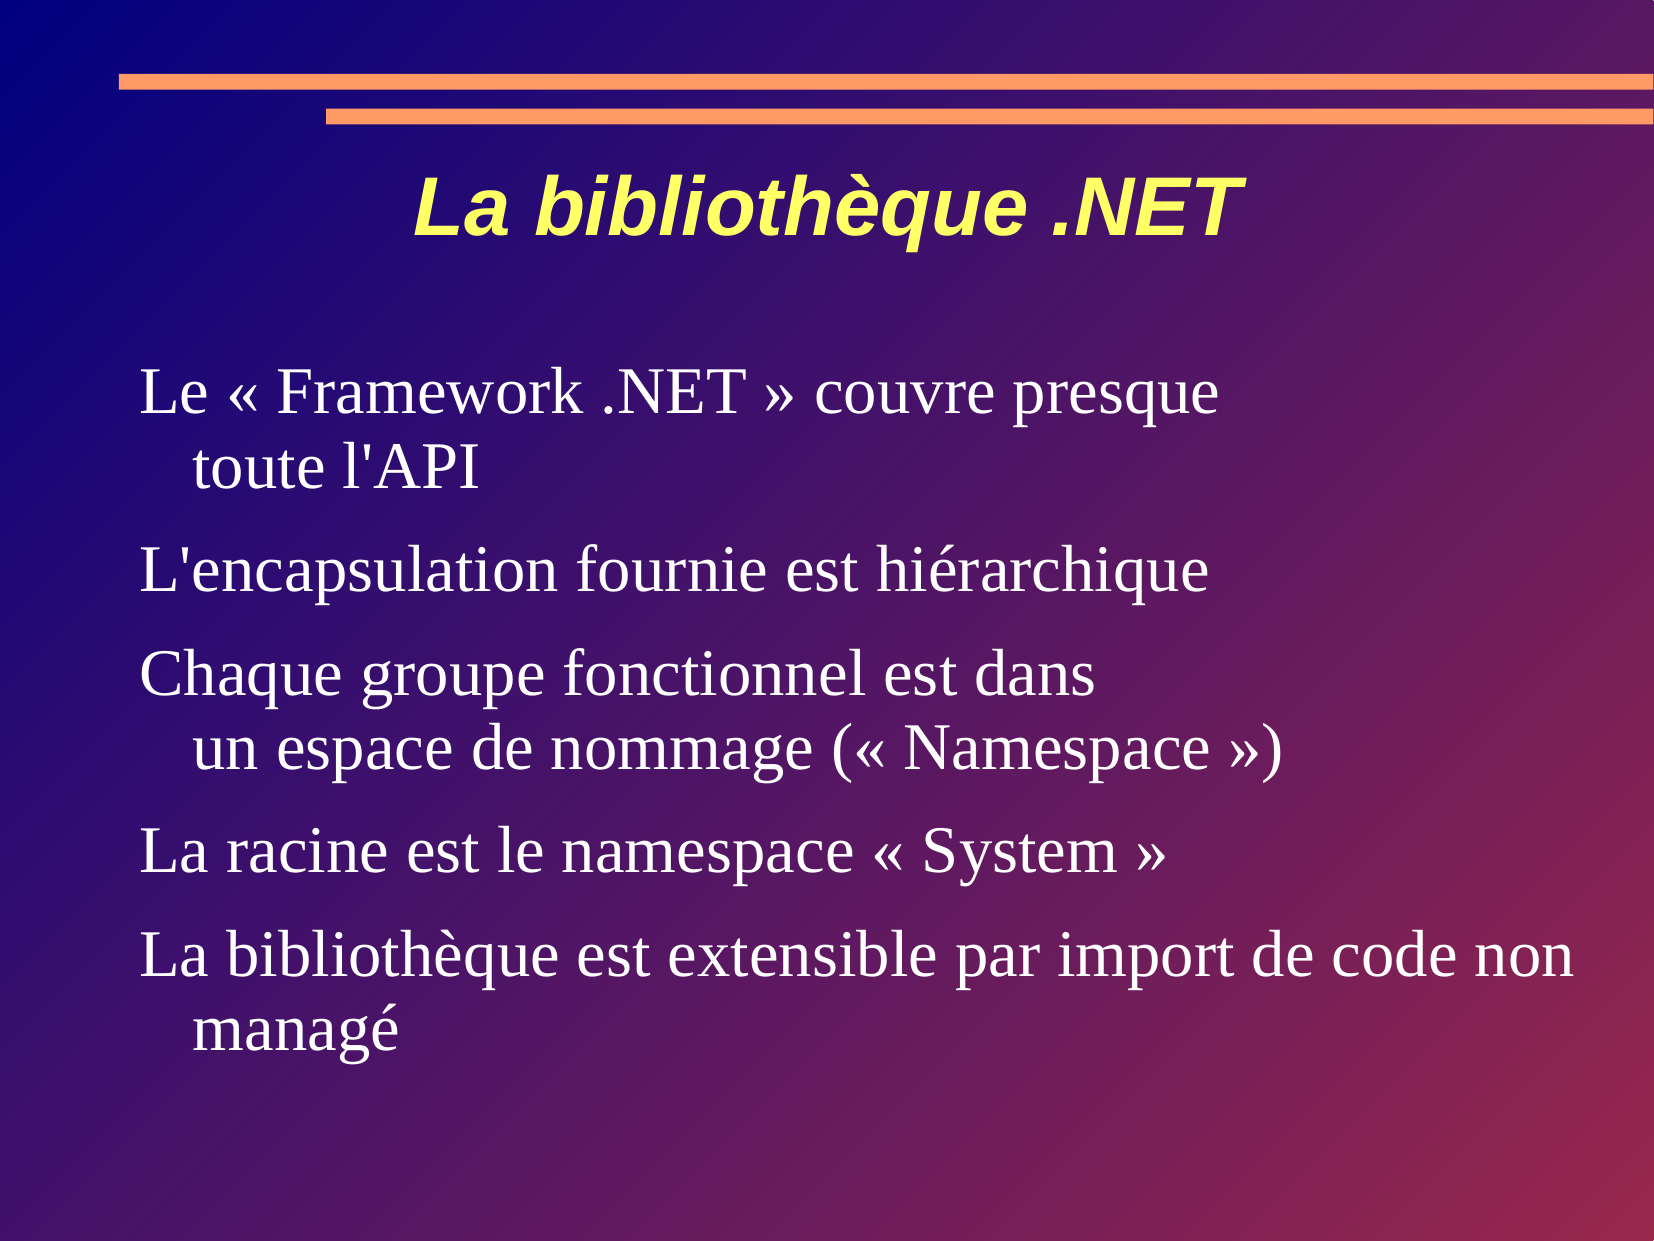

# La bibliothèque .NET
Le « Framework .NET » couvre presque
toute l'API
L'encapsulation fournie est hiérarchique
Chaque groupe fonctionnel est dans
un espace de nommage (« Namespace »)
La racine est le namespace « System »
La bibliothèque est extensible par import de code non managé